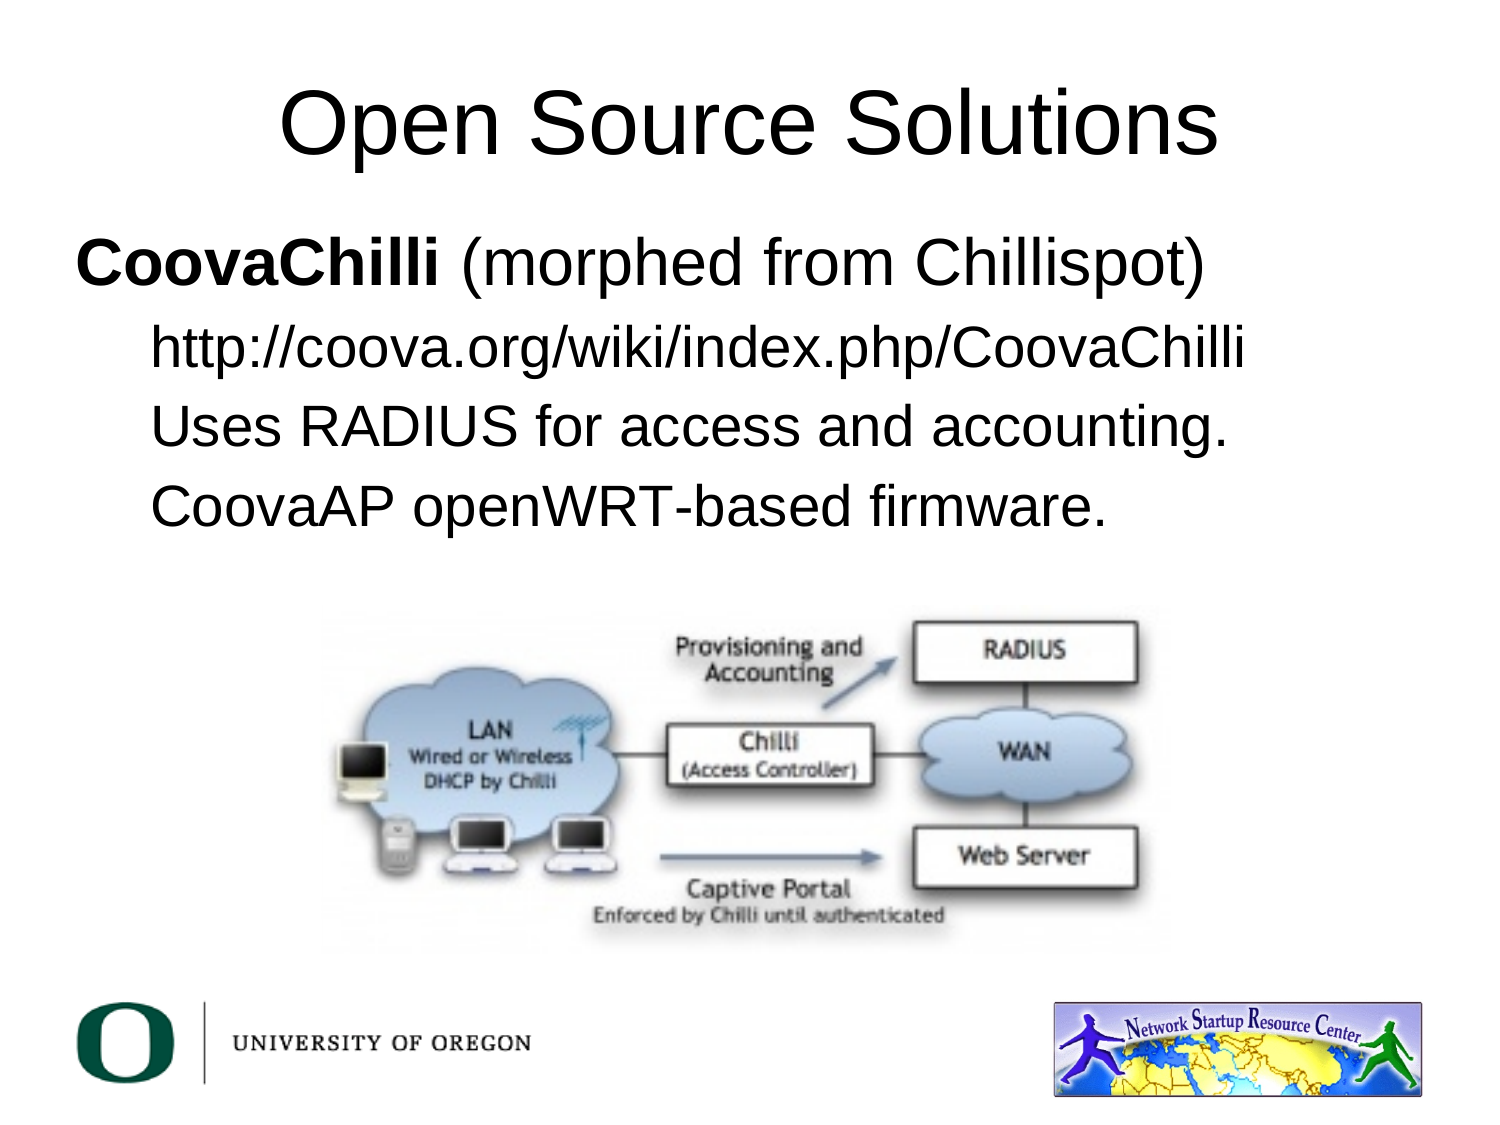

# Open Source Solutions
CoovaChilli (morphed from Chillispot)
http://coova.org/wiki/index.php/CoovaChilli
Uses RADIUS for access and accounting.
CoovaAP openWRT-based firmware.